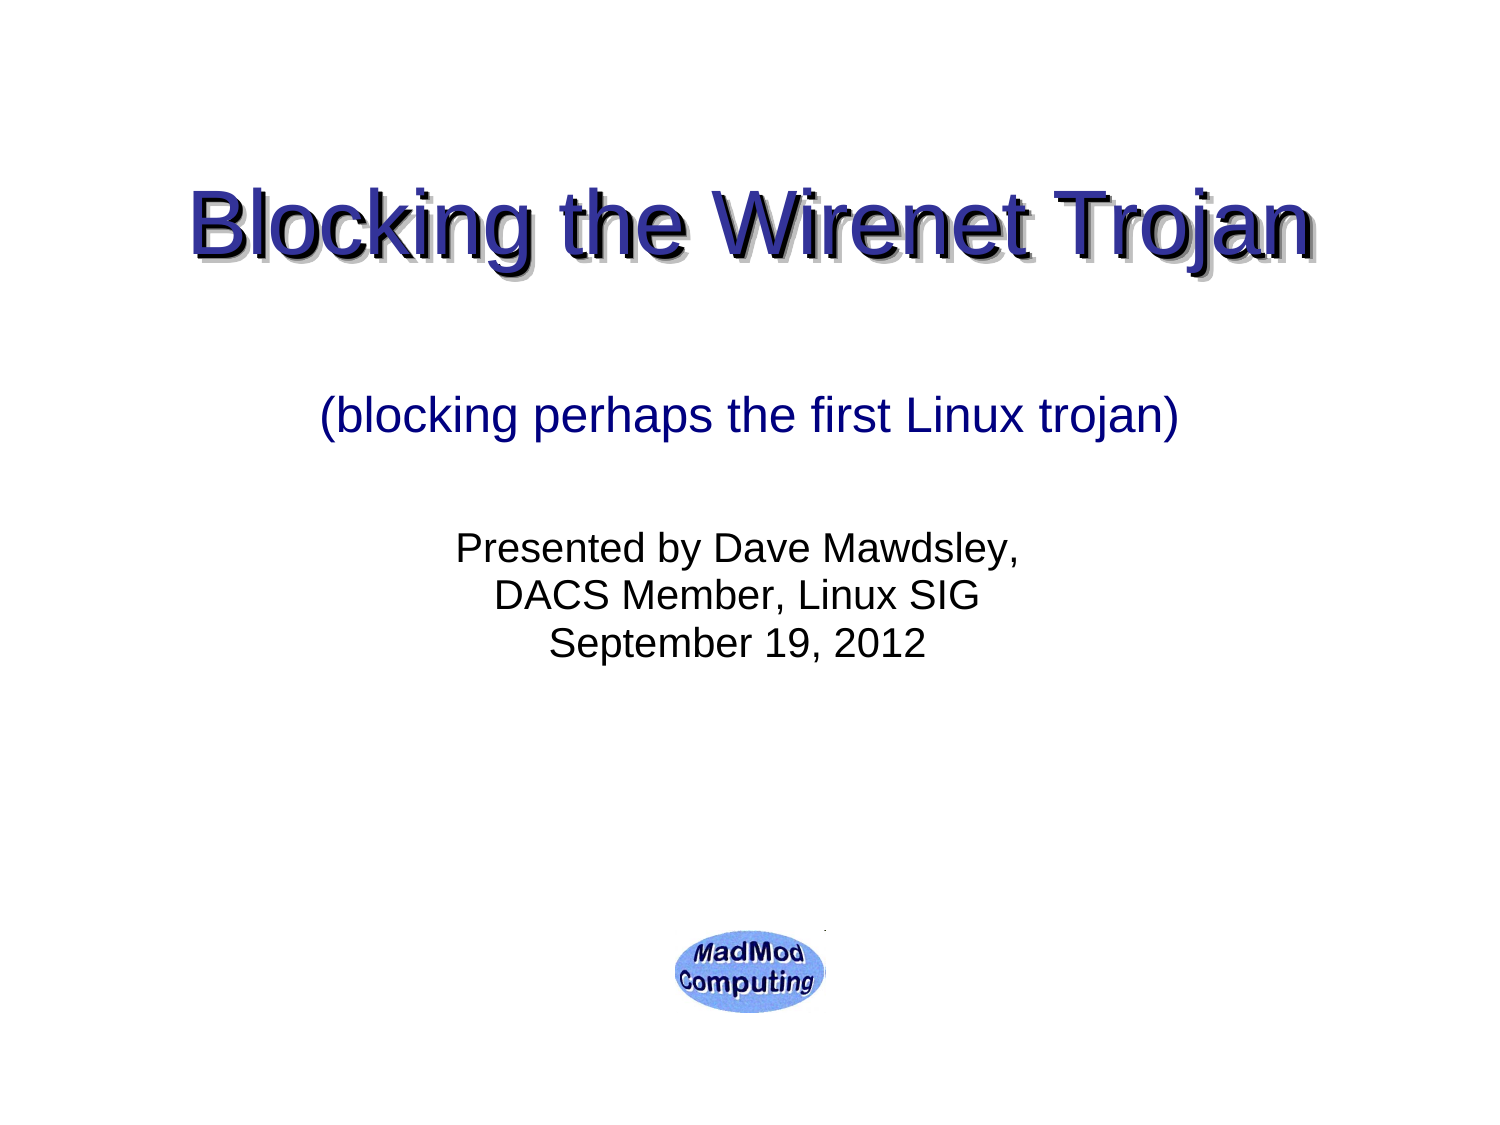

# Blocking the Wirenet Trojan
(blocking perhaps the first Linux trojan)
Presented by Dave Mawdsley,
DACS Member, Linux SIG
September 19, 2012